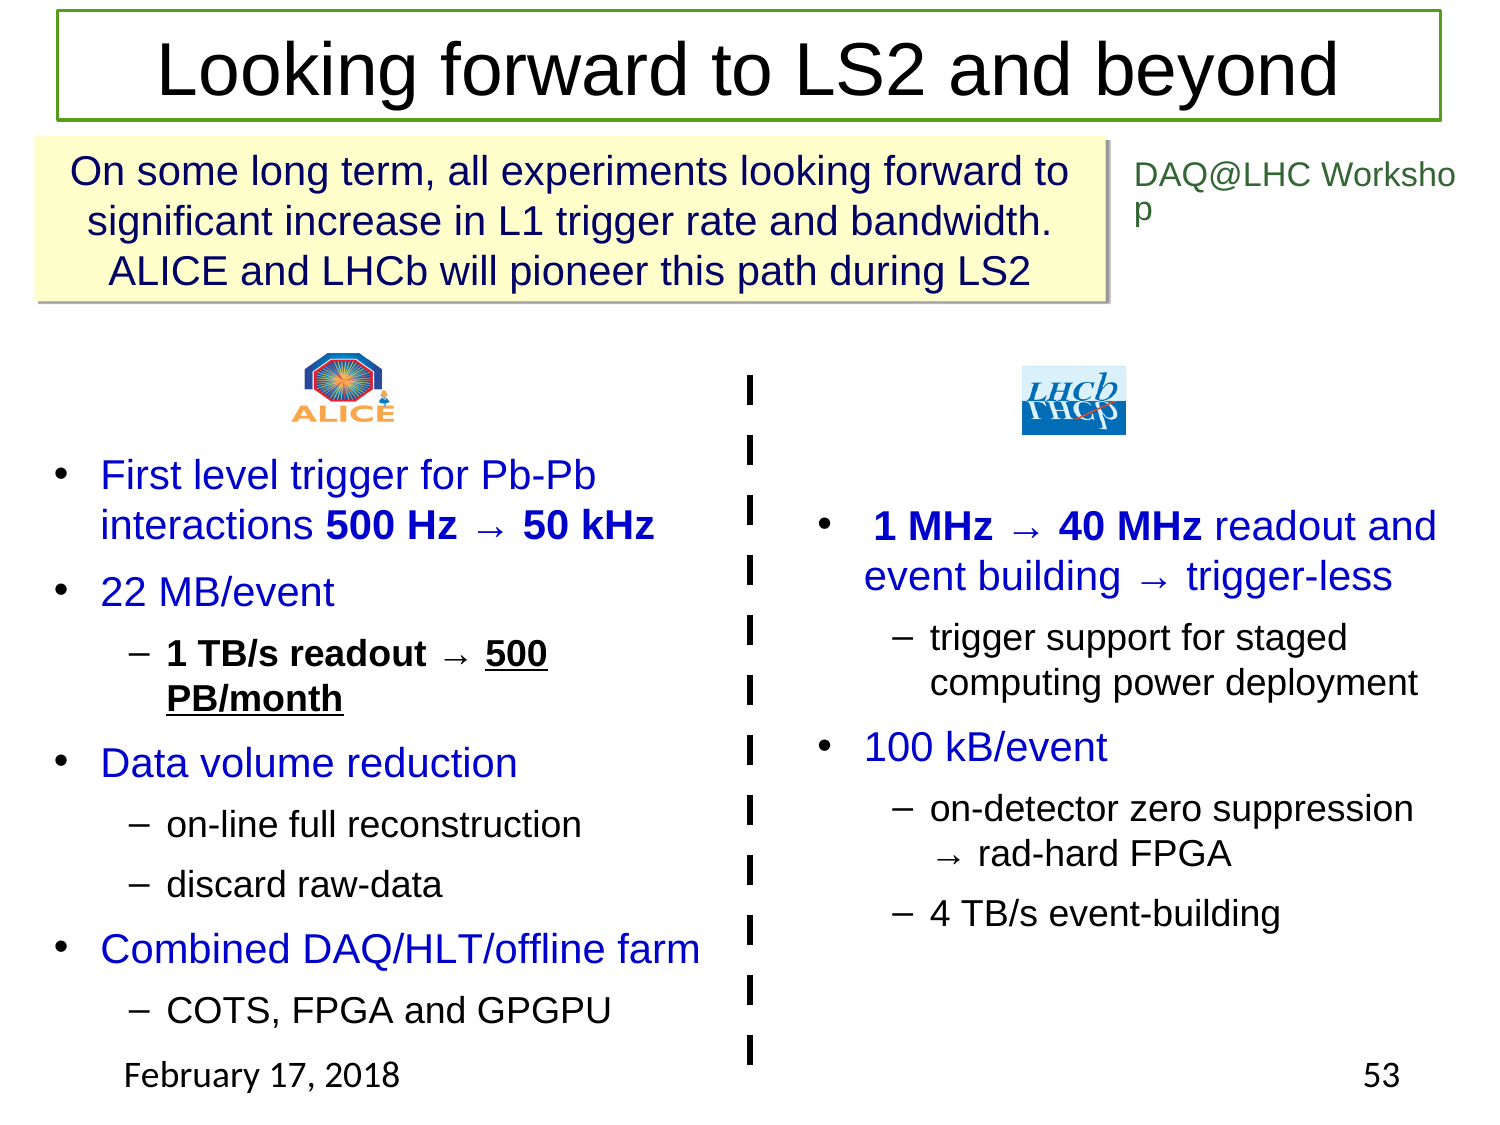

# Looking forward to LS2 and beyond
On some long term, all experiments looking forward to significant increase in L1 trigger rate and bandwidth. ALICE and LHCb will pioneer this path during LS2
DAQ@LHC Workshop
First level trigger for Pb-Pb interactions 500 Hz → 50 kHz
22 MB/event
1 TB/s readout → 500 PB/month
Data volume reduction
on-line full reconstruction
discard raw-data
Combined DAQ/HLT/offline farm
COTS, FPGA and GPGPU
 1 MHz → 40 MHz readout and event building → trigger-less
trigger support for staged computing power deployment
100 kB/event
on-detector zero suppression → rad-hard FPGA
4 TB/s event-building
17 February 2018
53